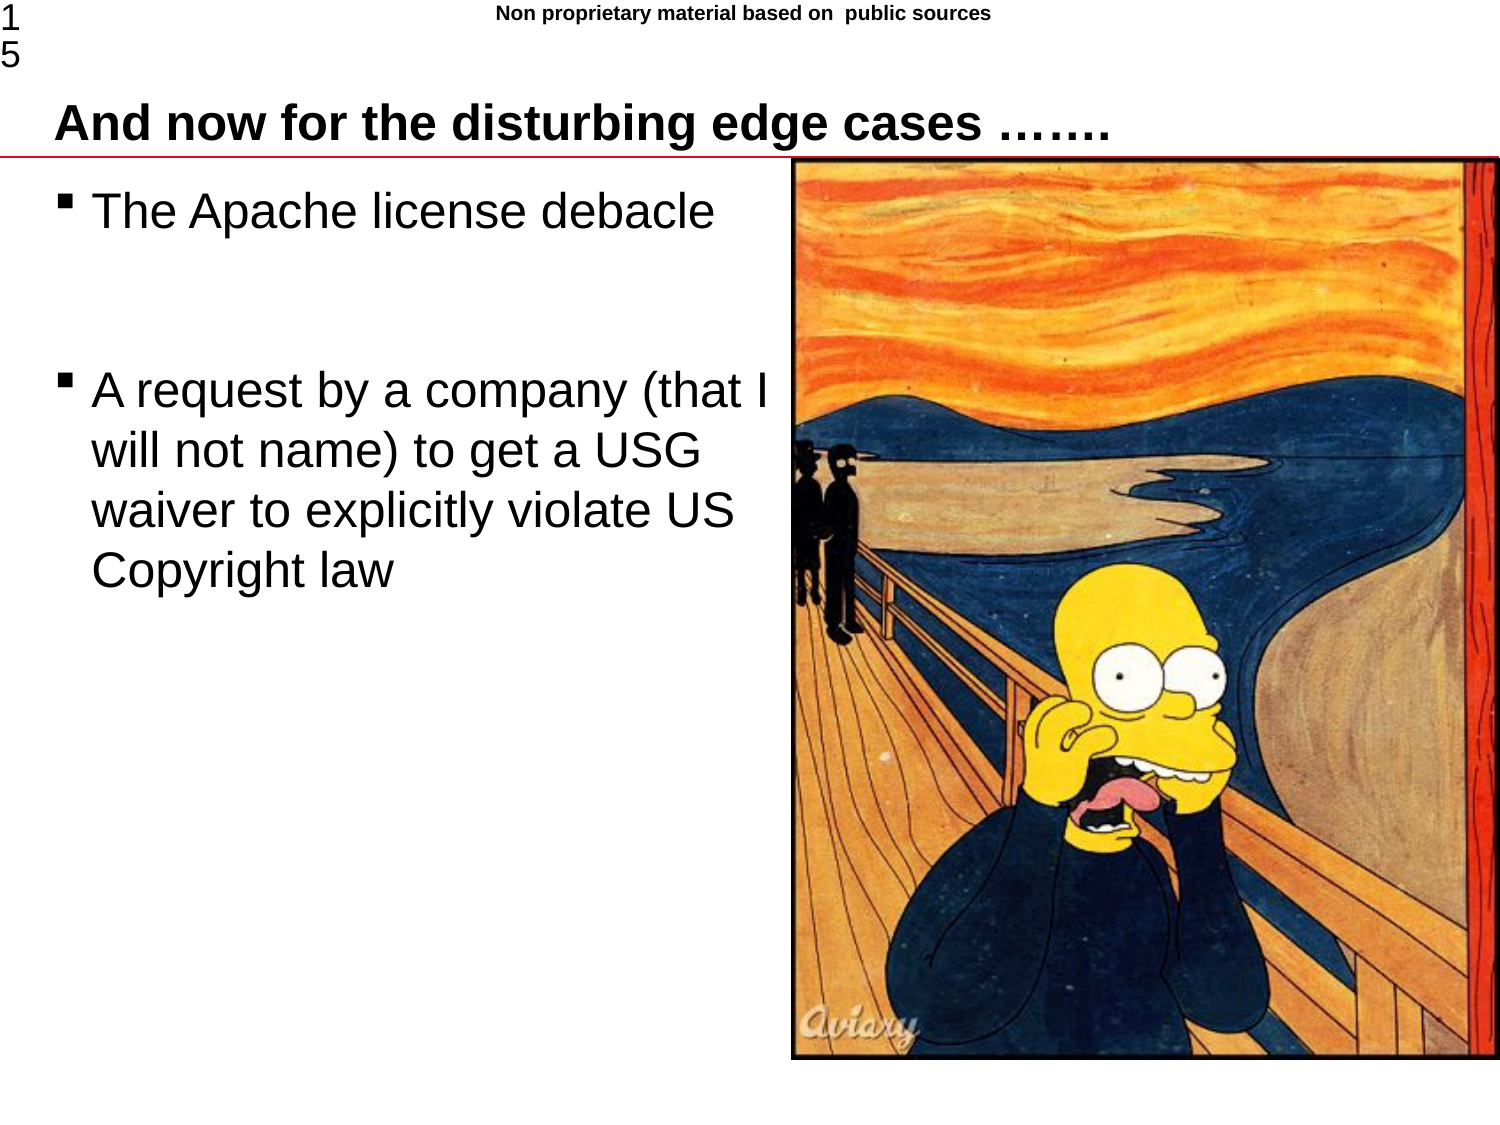

# And now for the disturbing edge cases …….
The Apache license debacle
A request by a company (that I will not name) to get a USG waiver to explicitly violate US Copyright law